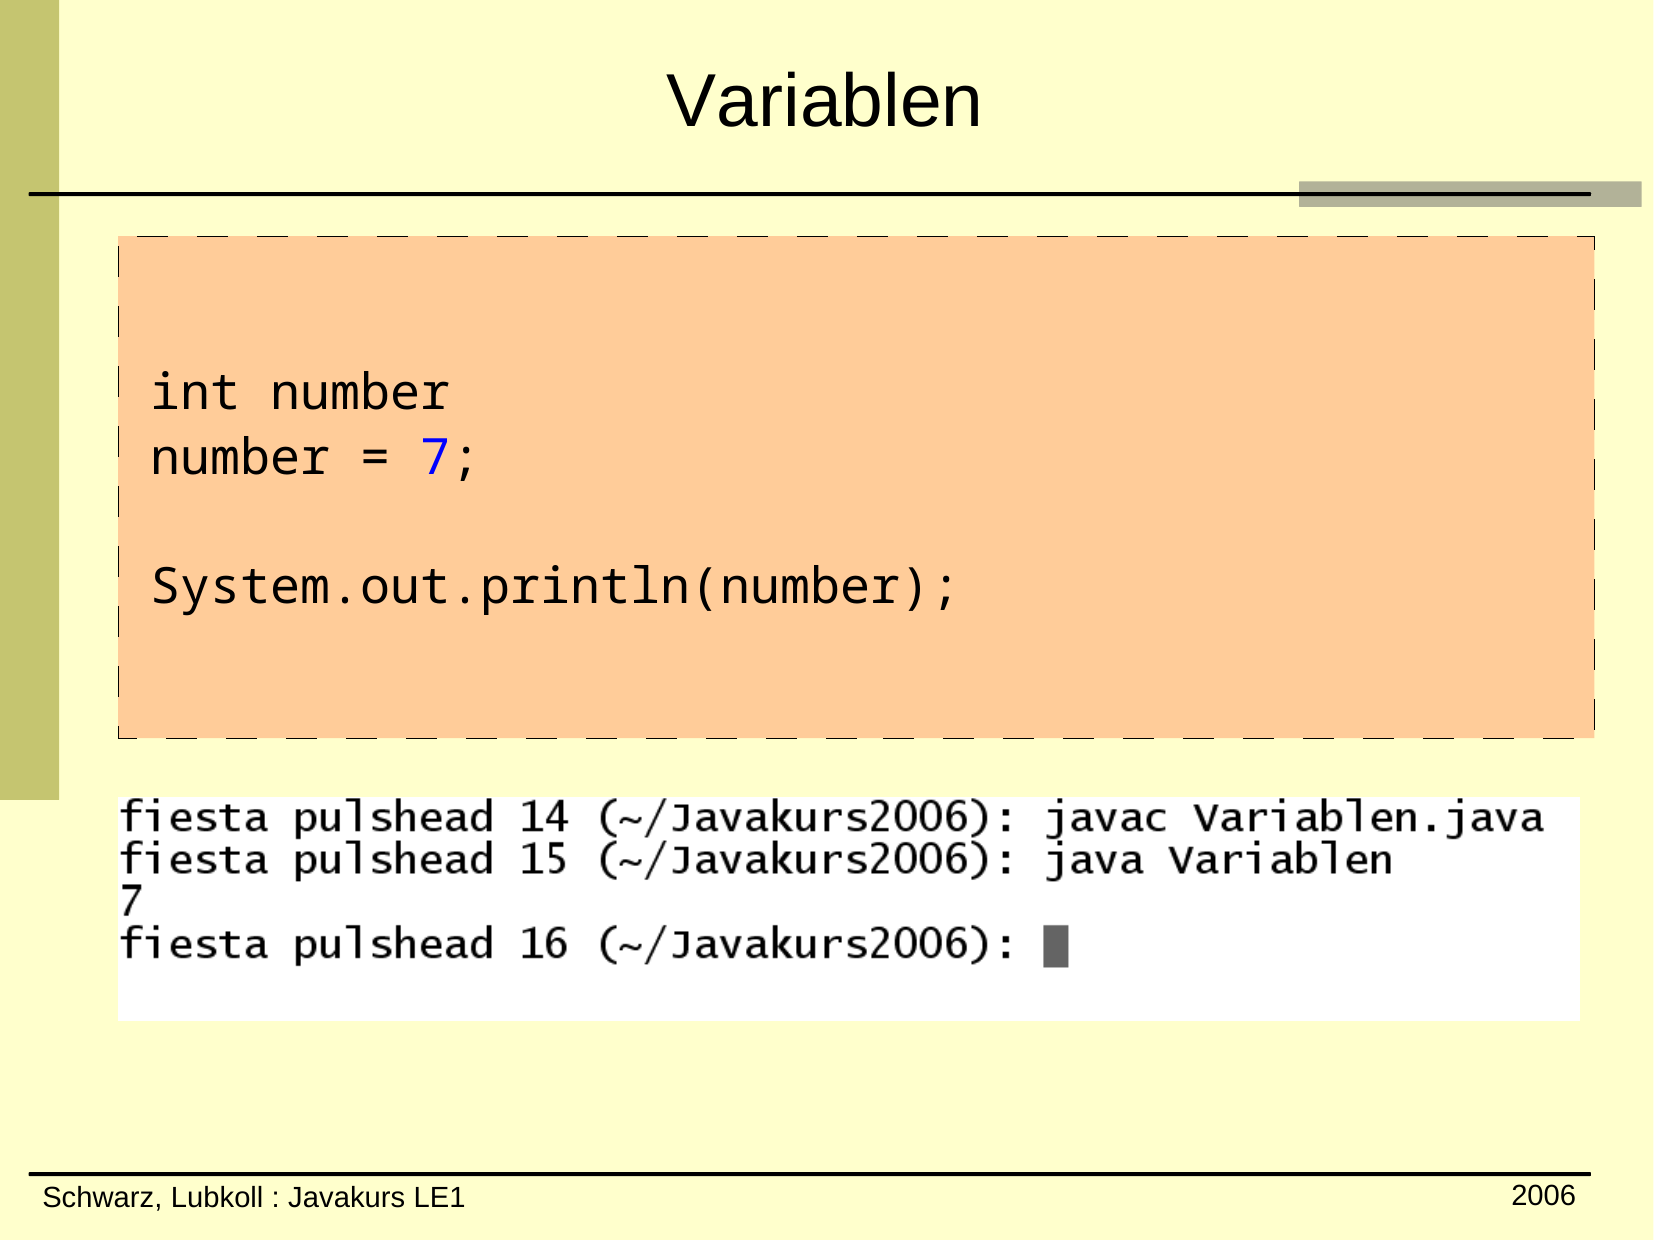

# Variablen
int number
number = 7;
System.out.println(number);